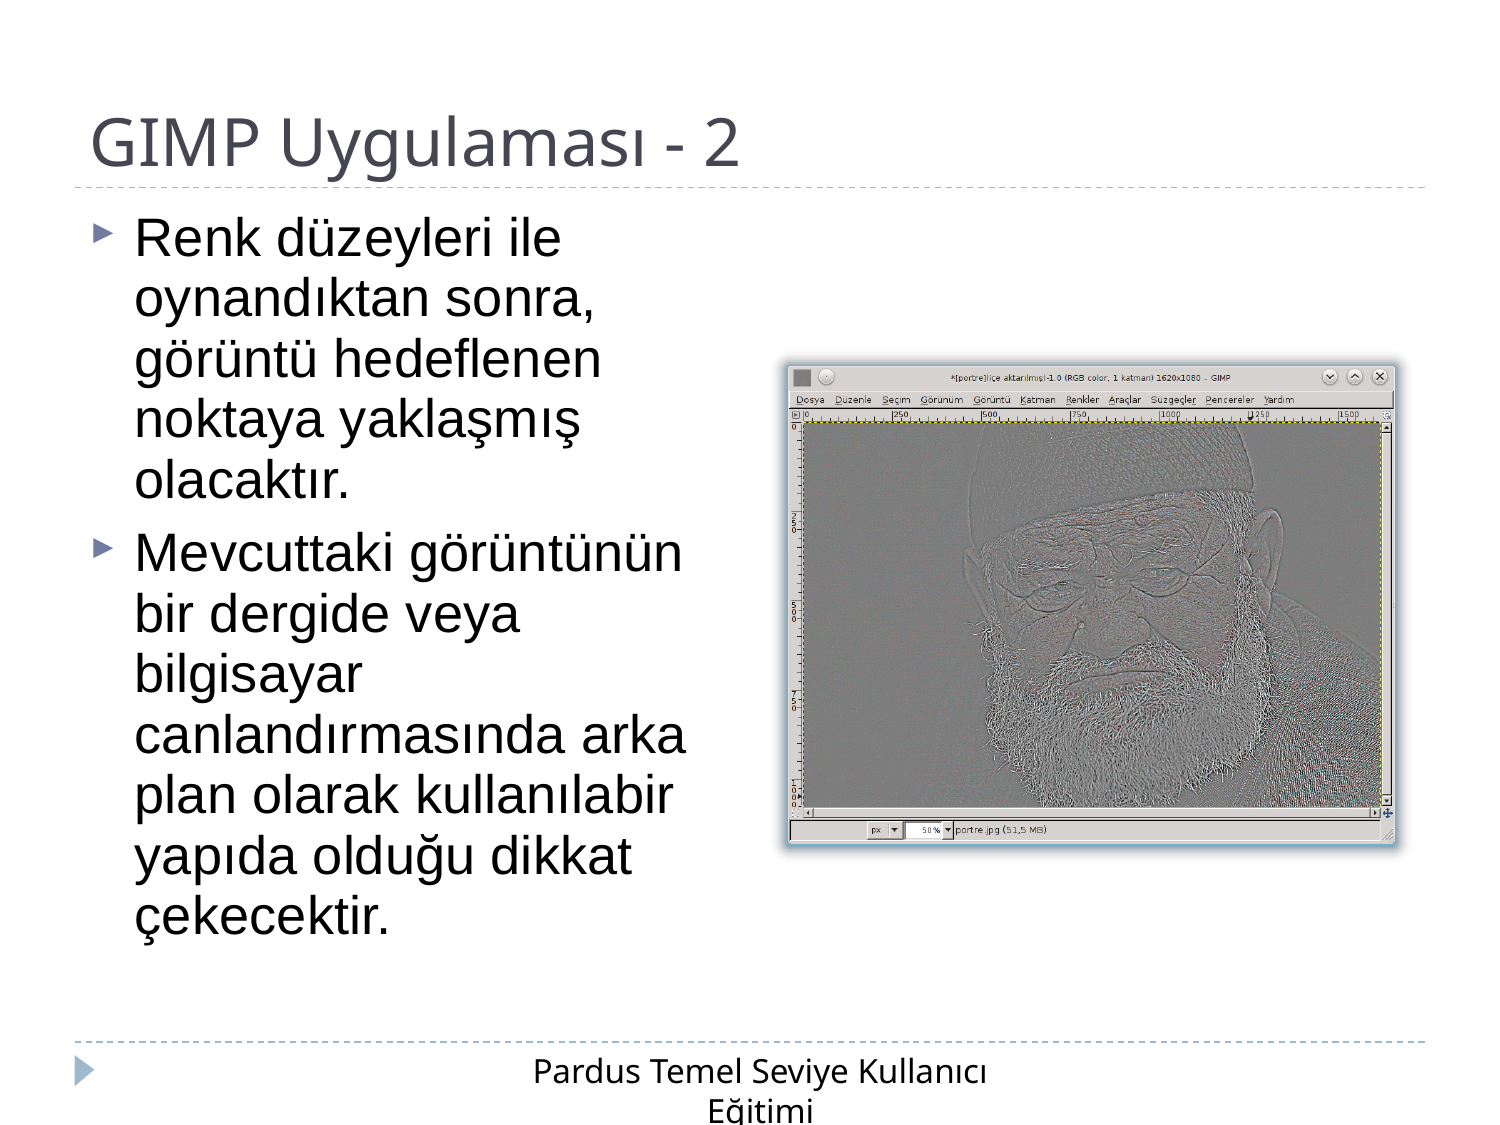

# GIMP Uygulaması - 2
Renk düzeyleri ile oynandıktan sonra, görüntü hedeflenen noktaya yaklaşmış olacaktır.
Mevcuttaki görüntünün bir dergide veya bilgisayar canlandırmasında arka plan olarak kullanılabir yapıda olduğu dikkat çekecektir.